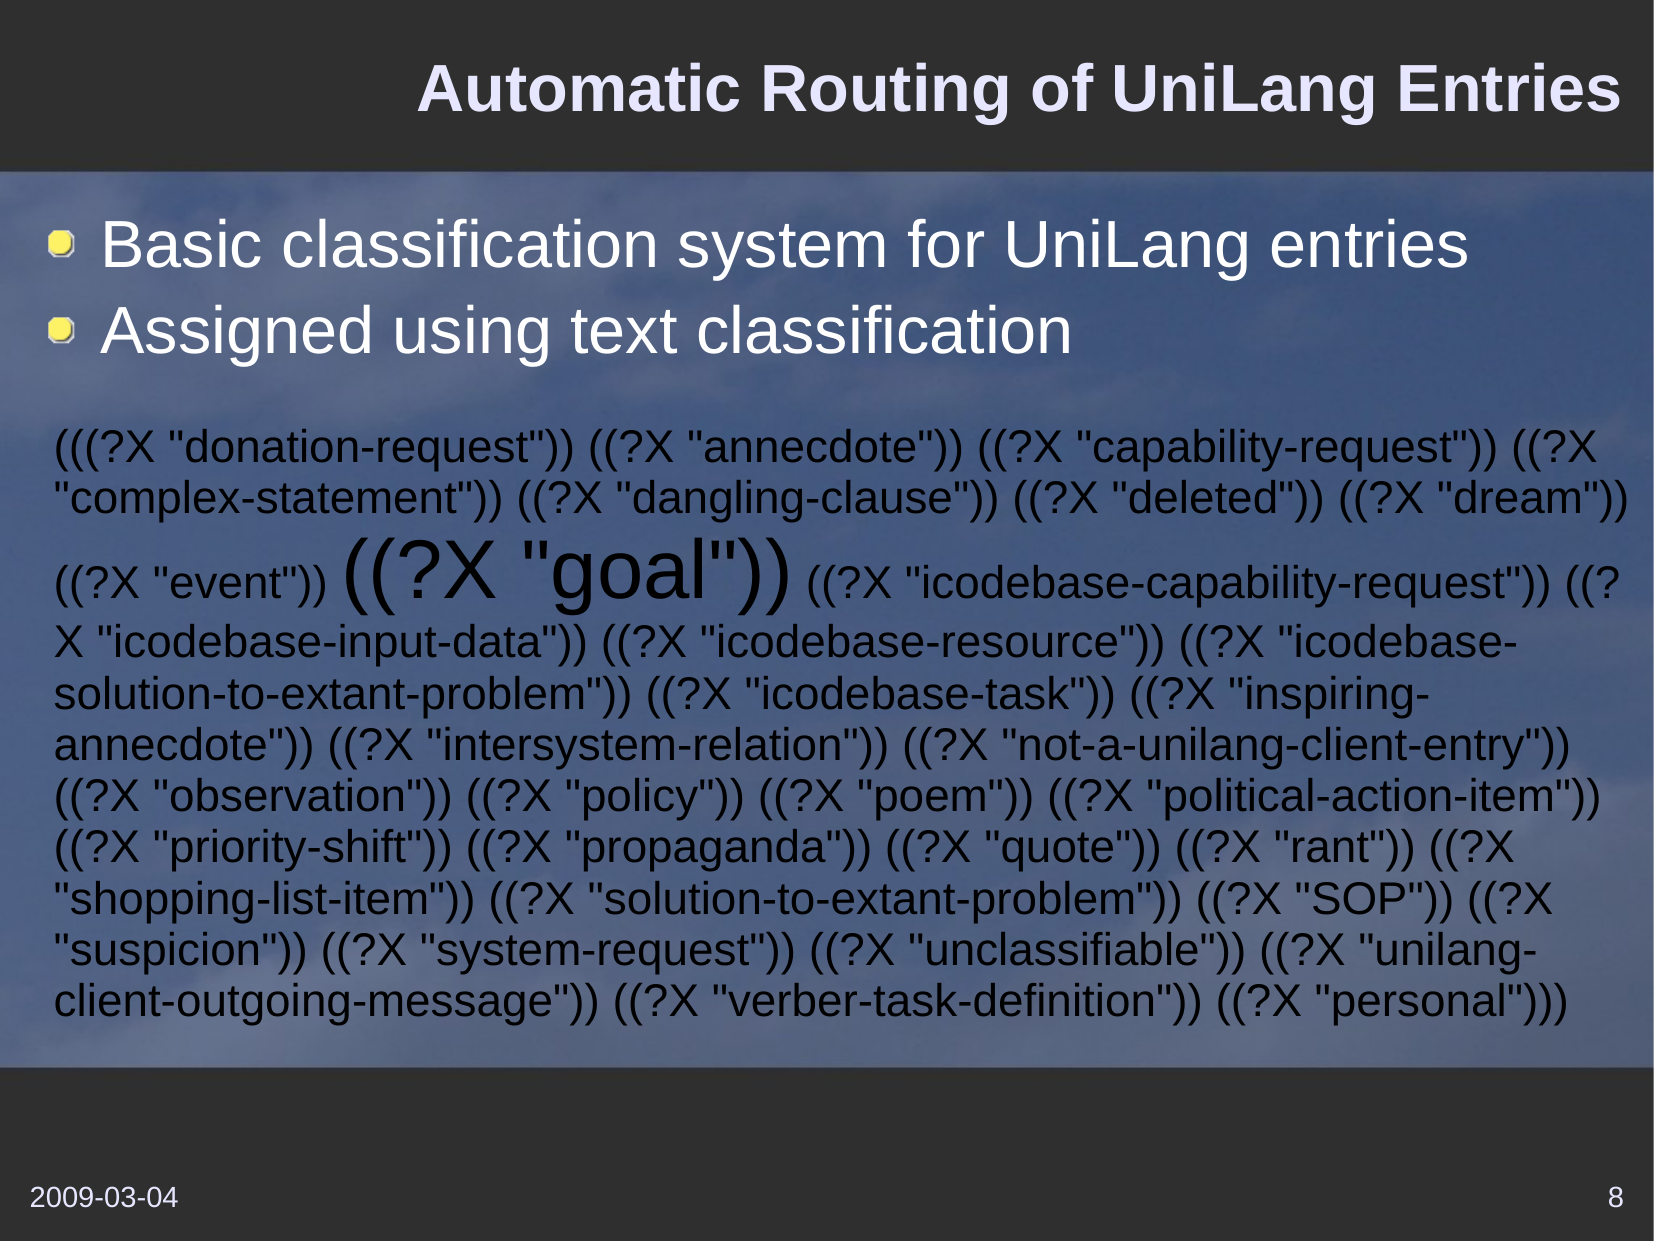

# Automatic Routing of UniLang Entries
Basic classification system for UniLang entries
Assigned using text classification
(((?X "donation-request")) ((?X "annecdote")) ((?X "capability-request")) ((?X "complex-statement")) ((?X "dangling-clause")) ((?X "deleted")) ((?X "dream")) ((?X "event")) ((?X "goal")) ((?X "icodebase-capability-request")) ((?X "icodebase-input-data")) ((?X "icodebase-resource")) ((?X "icodebase-solution-to-extant-problem")) ((?X "icodebase-task")) ((?X "inspiring-annecdote")) ((?X "intersystem-relation")) ((?X "not-a-unilang-client-entry")) ((?X "observation")) ((?X "policy")) ((?X "poem")) ((?X "political-action-item")) ((?X "priority-shift")) ((?X "propaganda")) ((?X "quote")) ((?X "rant")) ((?X "shopping-list-item")) ((?X "solution-to-extant-problem")) ((?X "SOP")) ((?X "suspicion")) ((?X "system-request")) ((?X "unclassifiable")) ((?X "unilang-client-outgoing-message")) ((?X "verber-task-definition")) ((?X "personal")))
2009-03-04
8